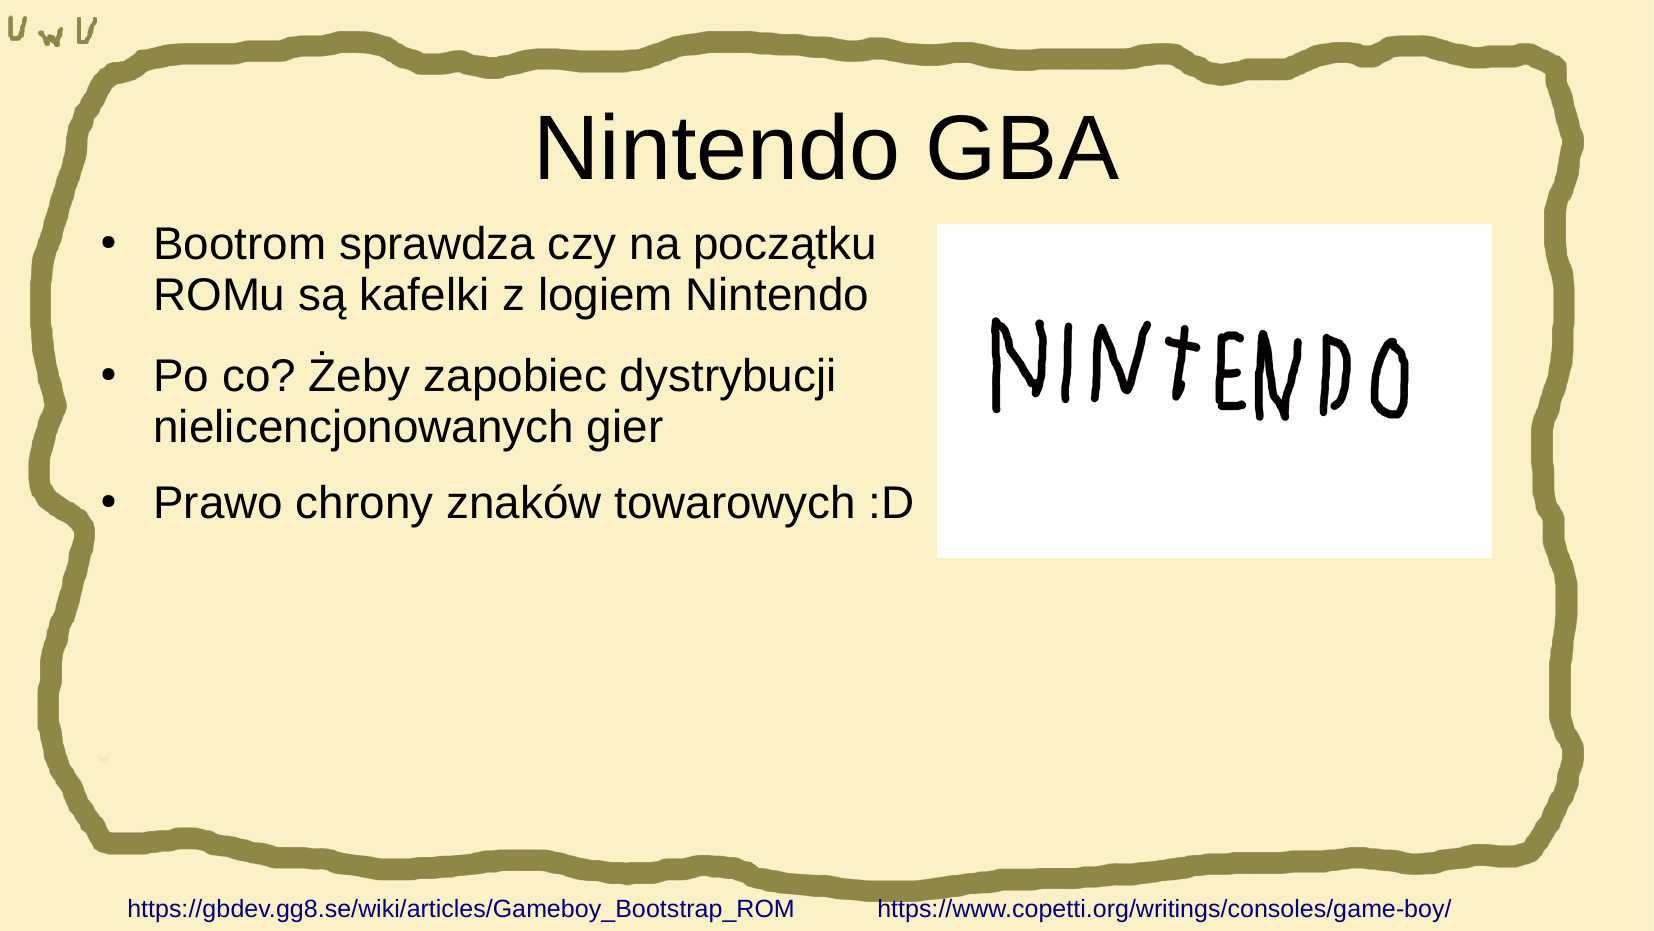

# Nintendo GBA
Bootrom sprawdza czy na początku ROMu są kafelki z logiem Nintendo
Po co? Żeby zapobiec dystrybucji nielicencjonowanych gier
Prawo chrony znaków towarowych :D
https://gbdev.gg8.se/wiki/articles/Gameboy_Bootstrap_ROM
https://www.copetti.org/writings/consoles/game-boy/